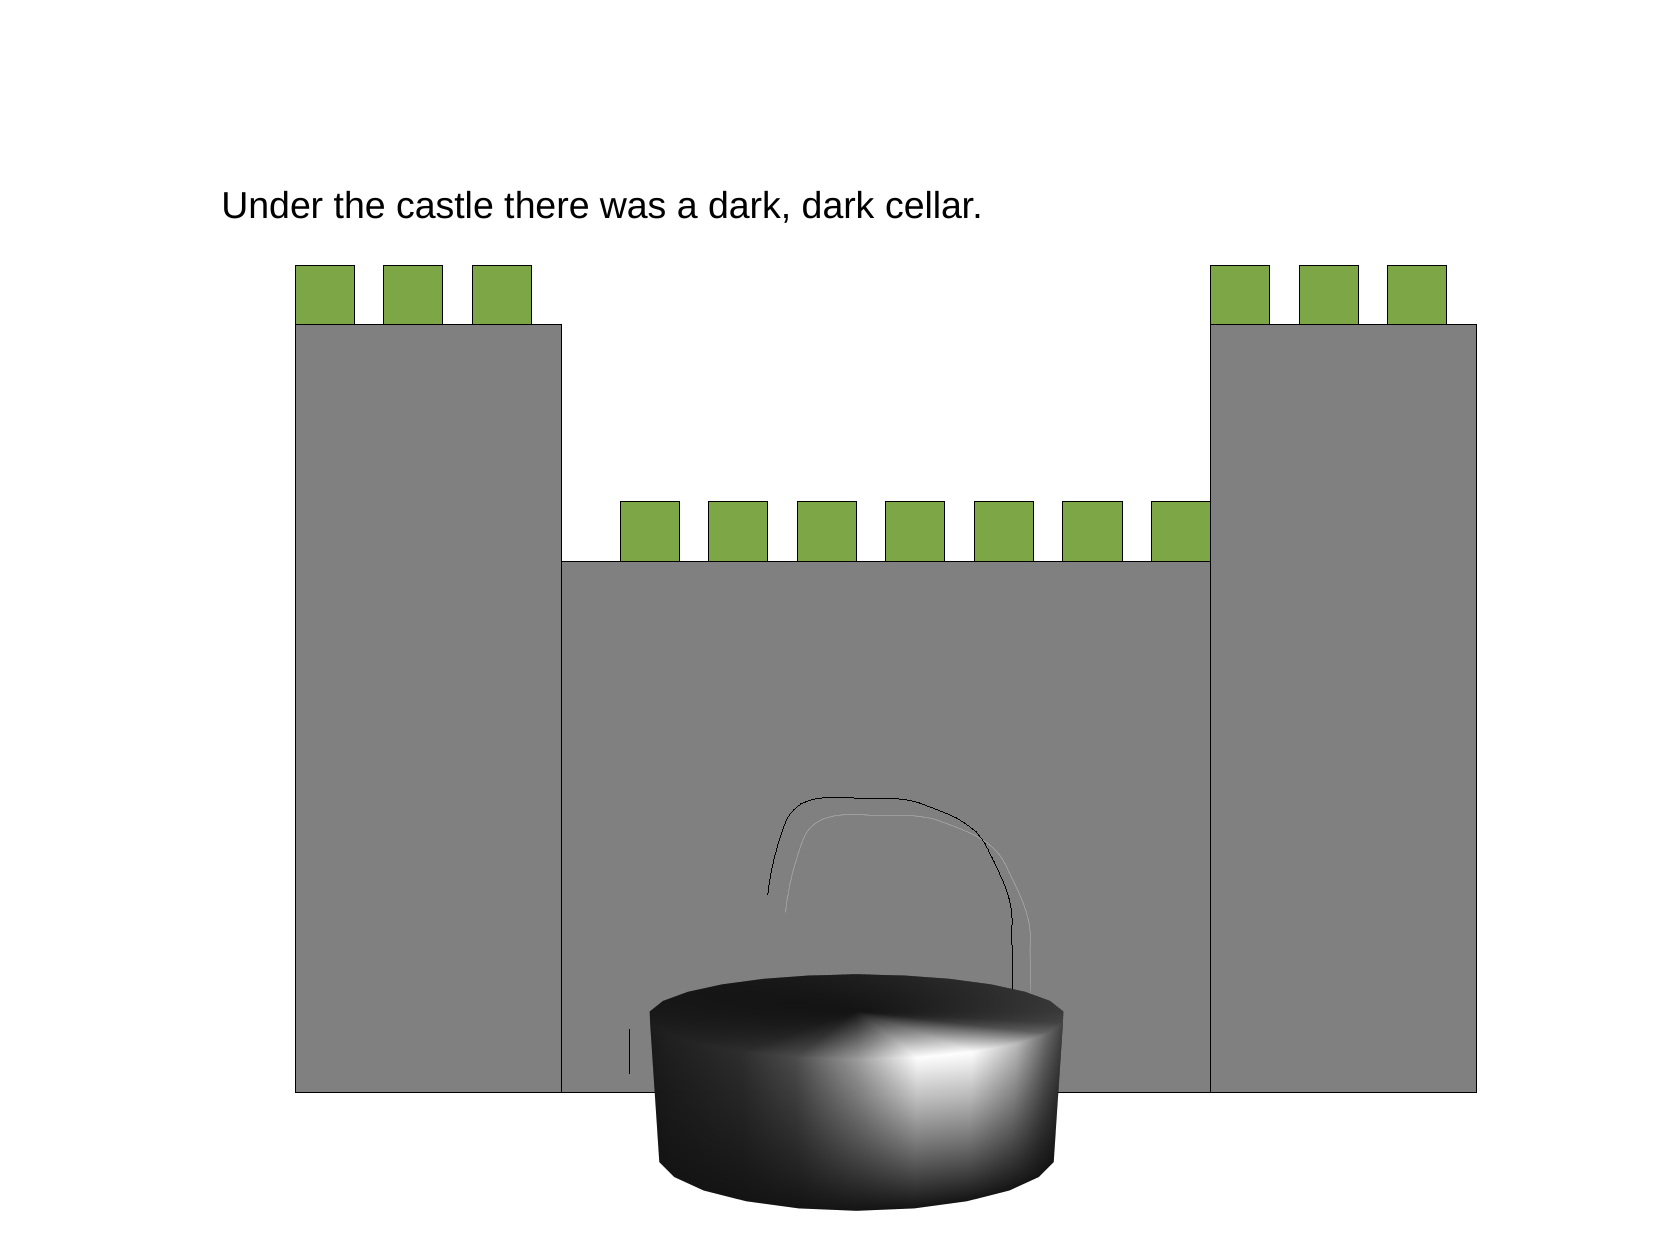

Under the castle there was a dark, dark cellar.